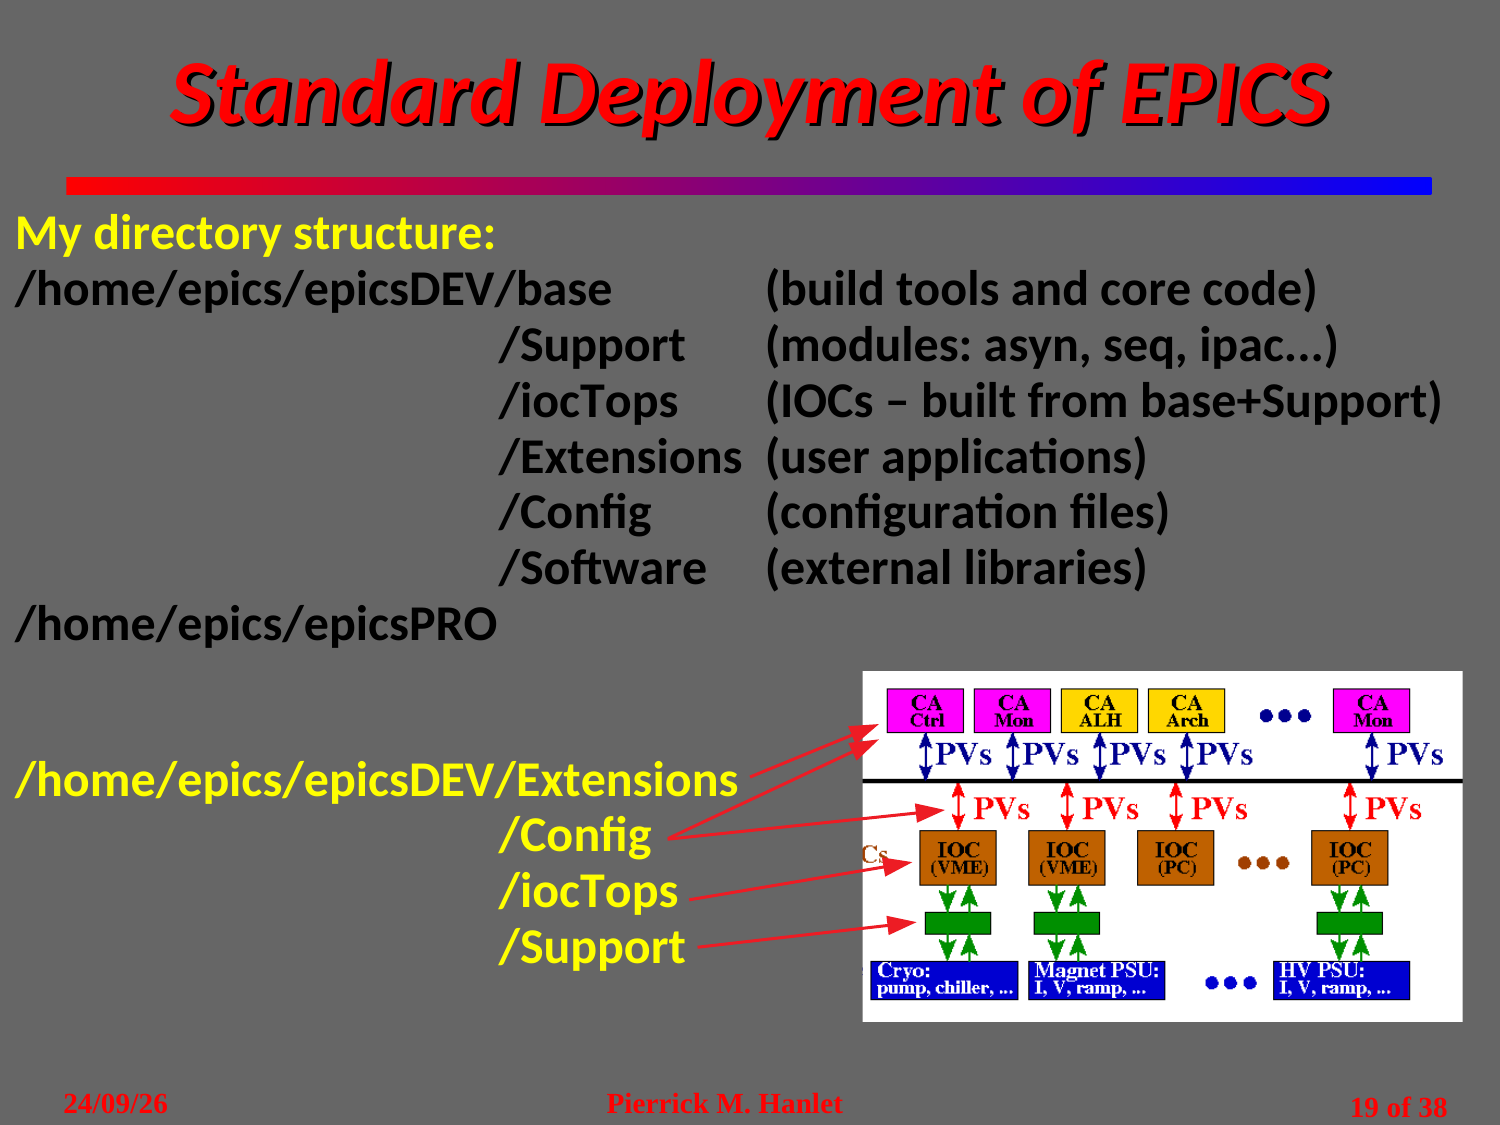

# Standard Deployment of EPICS
My directory structure:
/home/epics/epicsDEV/base			(build tools and core code)
 /Support		(modules: asyn, seq, ipac...)
 /iocTops		(IOCs – built from base+Support)
 /Extensions	(user applications)
 /Config		(configuration files)
 /Software	(external libraries)
/home/epics/epicsPRO
/home/epics/epicsDEV/Extensions
 /Config
 /iocTops
 /Support
19
Pierrick Hanlet